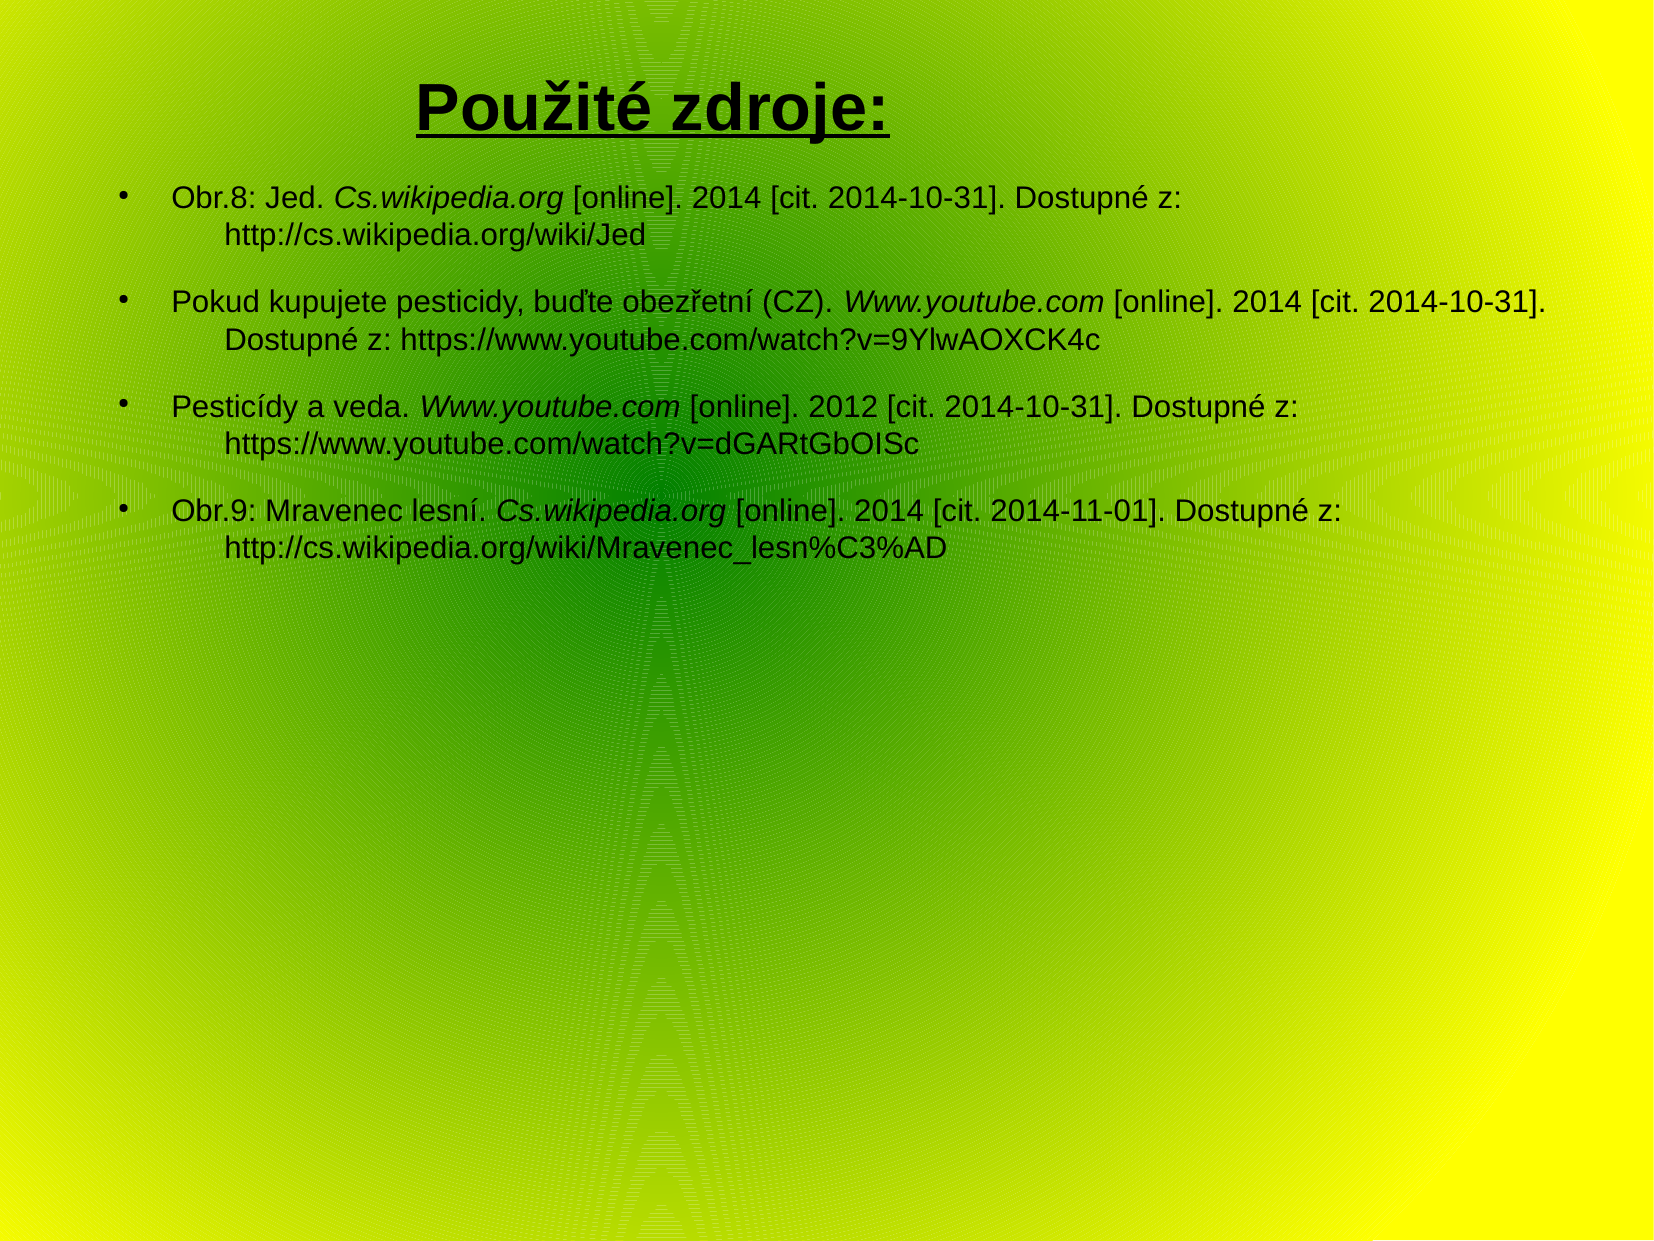

# Použité zdroje:
Obr.8: Jed. Cs.wikipedia.org [online]. 2014 [cit. 2014-10-31]. Dostupné z: http://cs.wikipedia.org/wiki/Jed
Pokud kupujete pesticidy, buďte obezřetní (CZ). Www.youtube.com [online]. 2014 [cit. 2014-10-31]. Dostupné z: https://www.youtube.com/watch?v=9YlwAOXCK4c
Pesticídy a veda. Www.youtube.com [online]. 2012 [cit. 2014-10-31]. Dostupné z: https://www.youtube.com/watch?v=dGARtGbOISc
Obr.9: Mravenec lesní. Cs.wikipedia.org [online]. 2014 [cit. 2014-11-01]. Dostupné z: http://cs.wikipedia.org/wiki/Mravenec_lesn%C3%AD